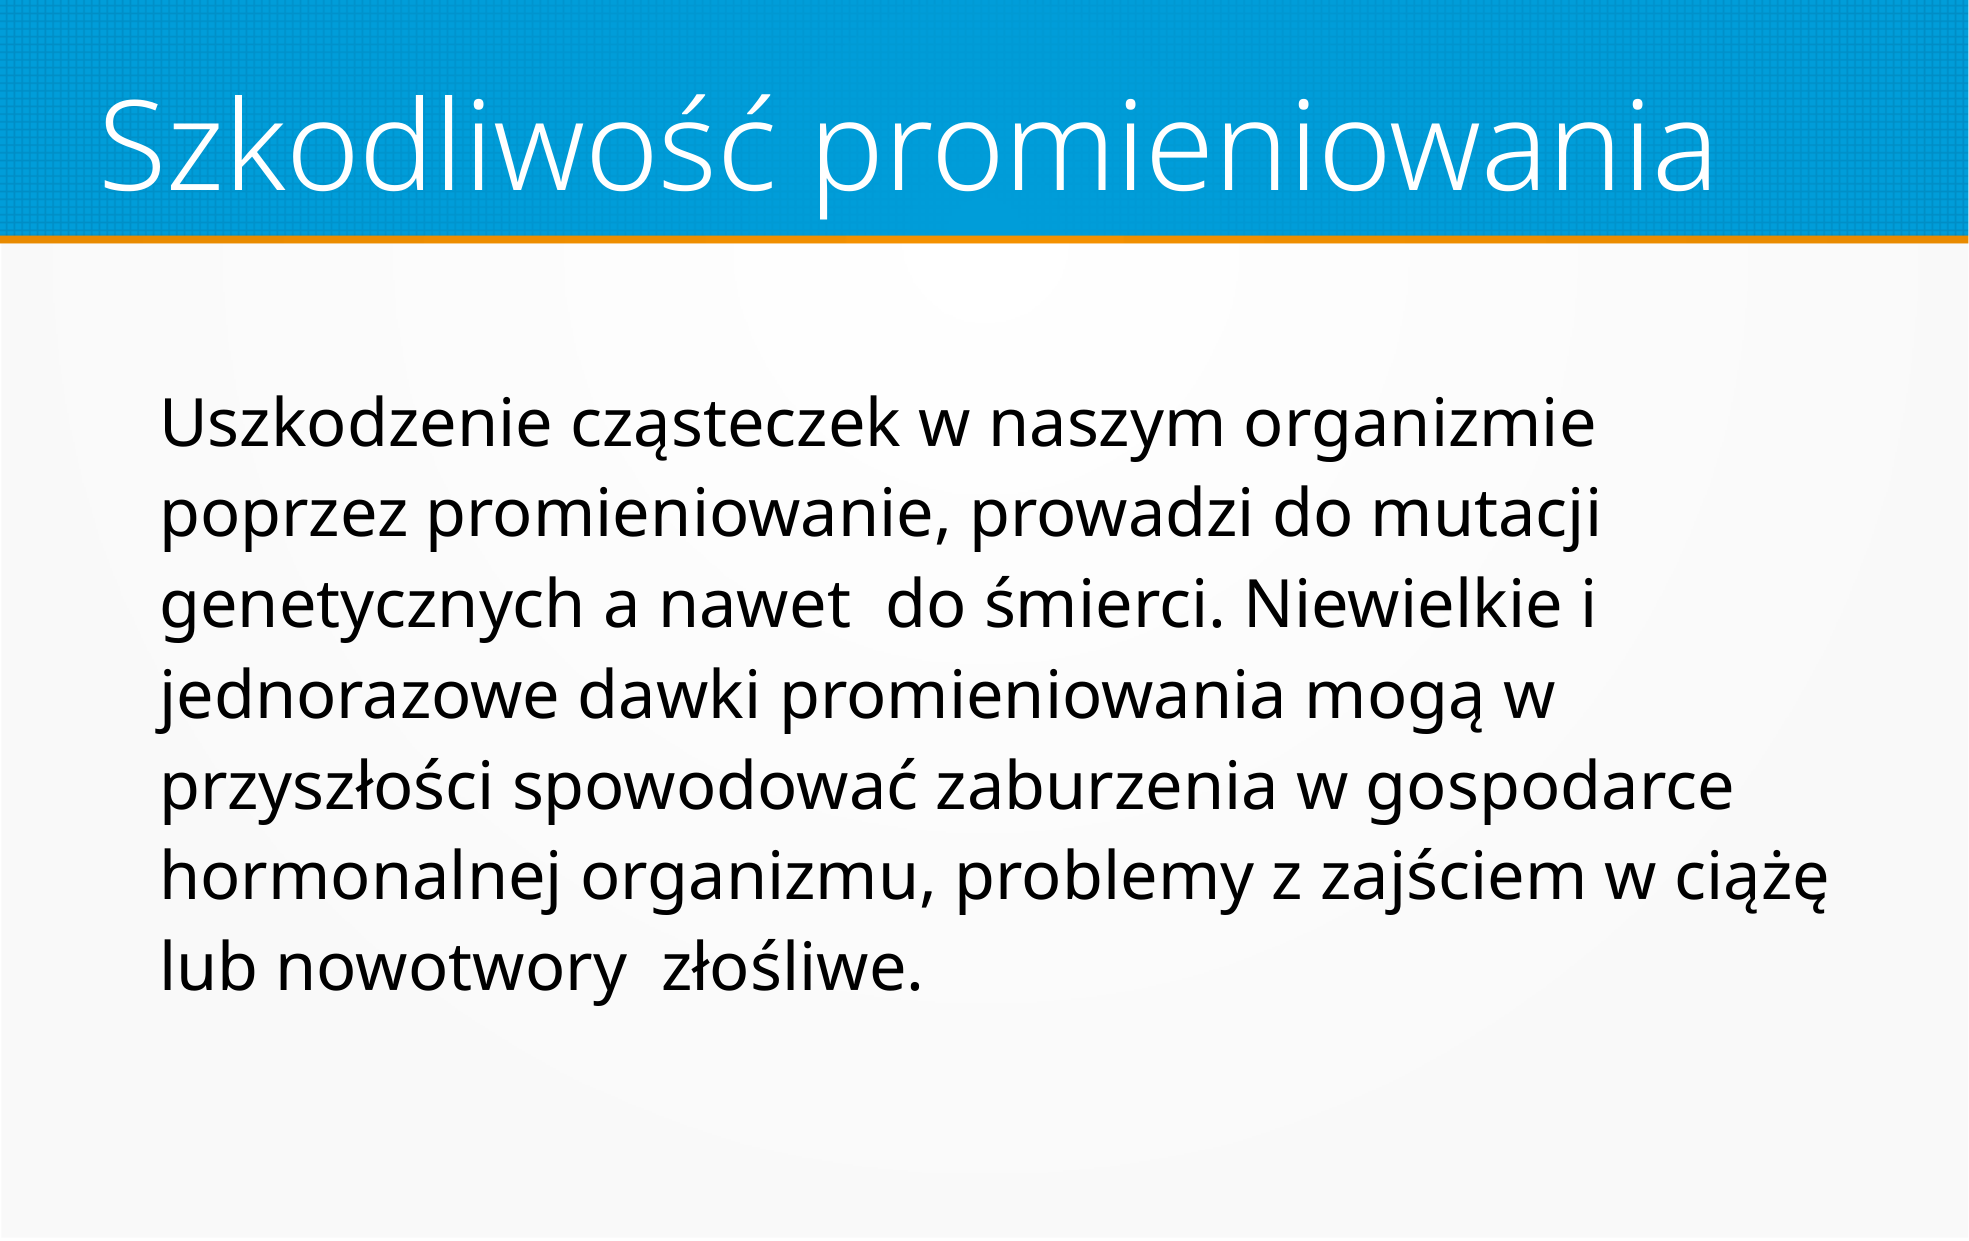

# Szkodliwość promieniowania
Uszkodzenie cząsteczek w naszym organizmie poprzez promieniowanie, prowadzi do mutacji genetycznych a nawet do śmierci. Niewielkie i jednorazowe dawki promieniowania mogą w przyszłości spowodować zaburzenia w gospodarce hormonalnej organizmu, problemy z zajściem w ciążę lub nowotwory złośliwe.